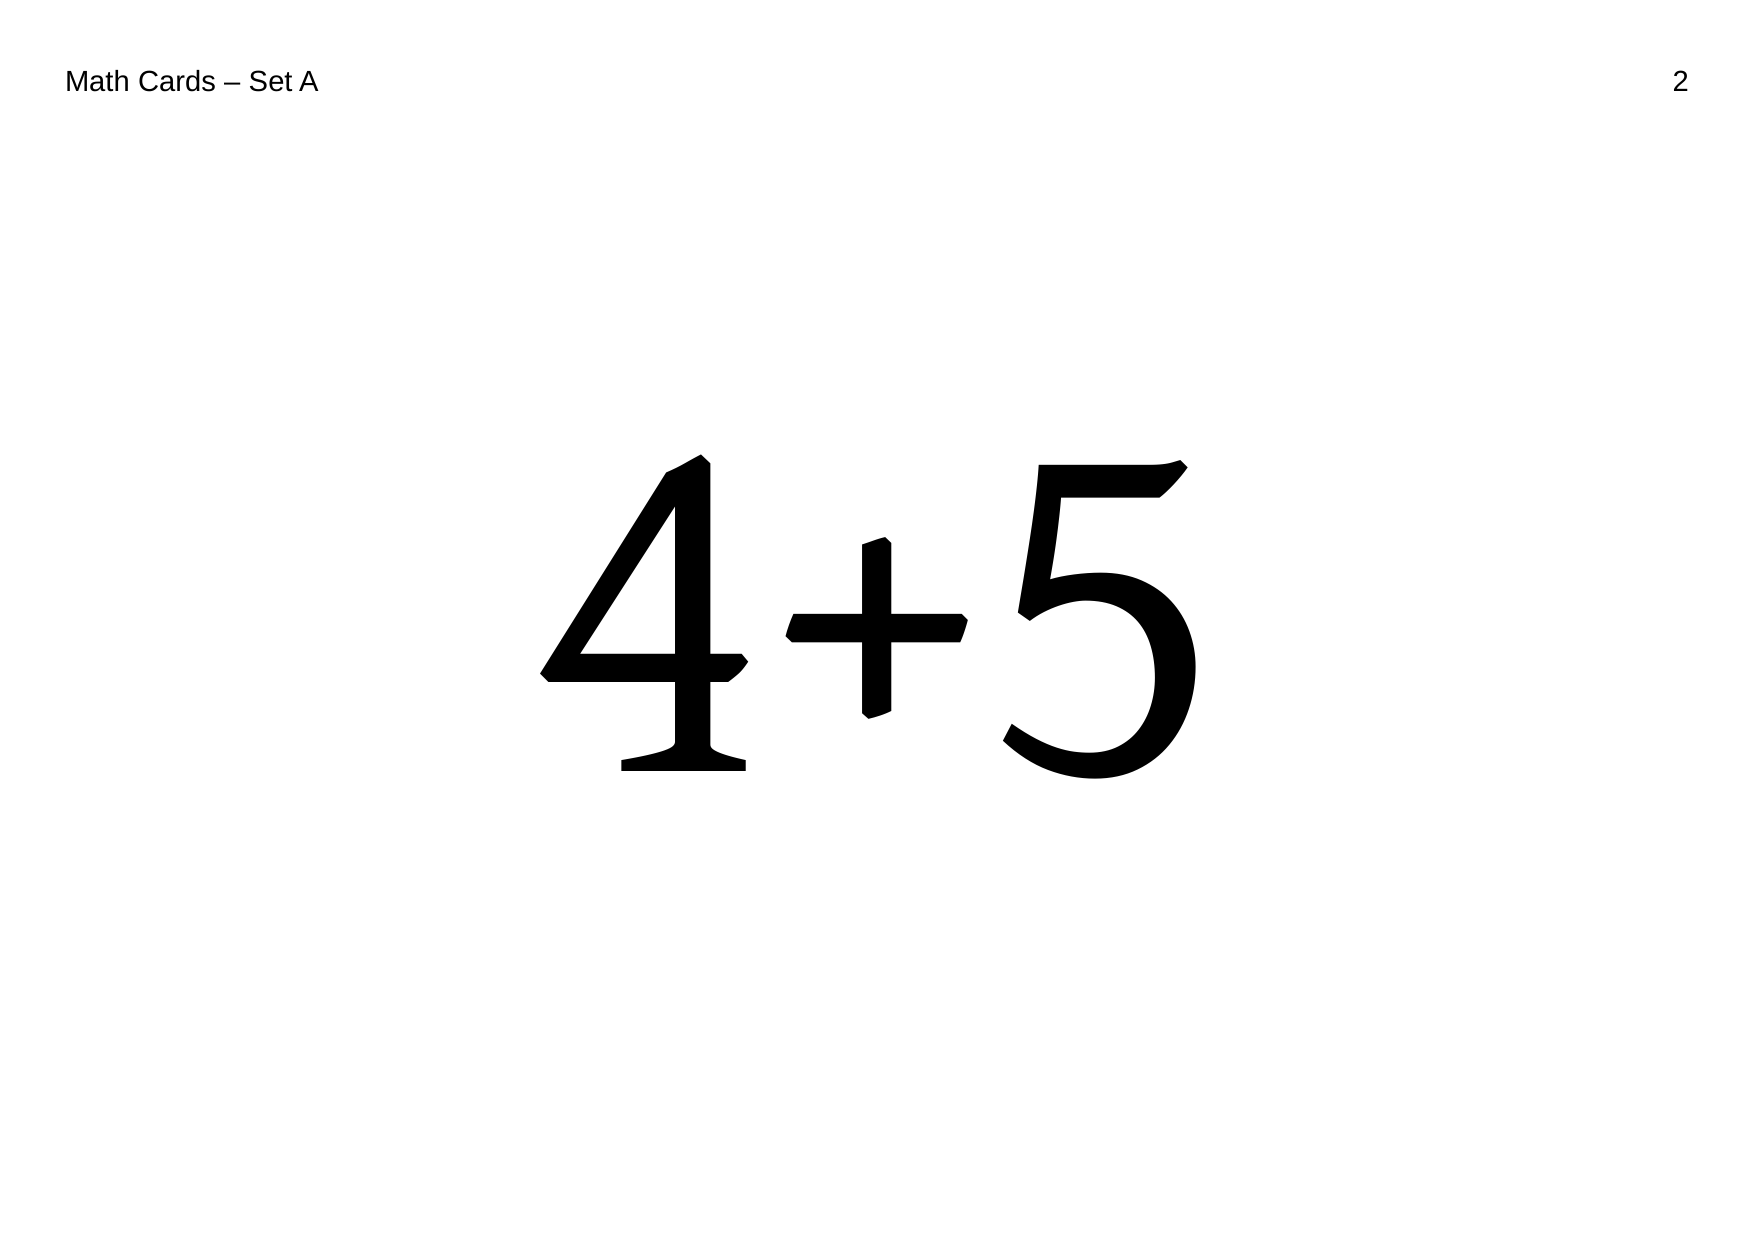

Math Cards – Set A
2
4+5